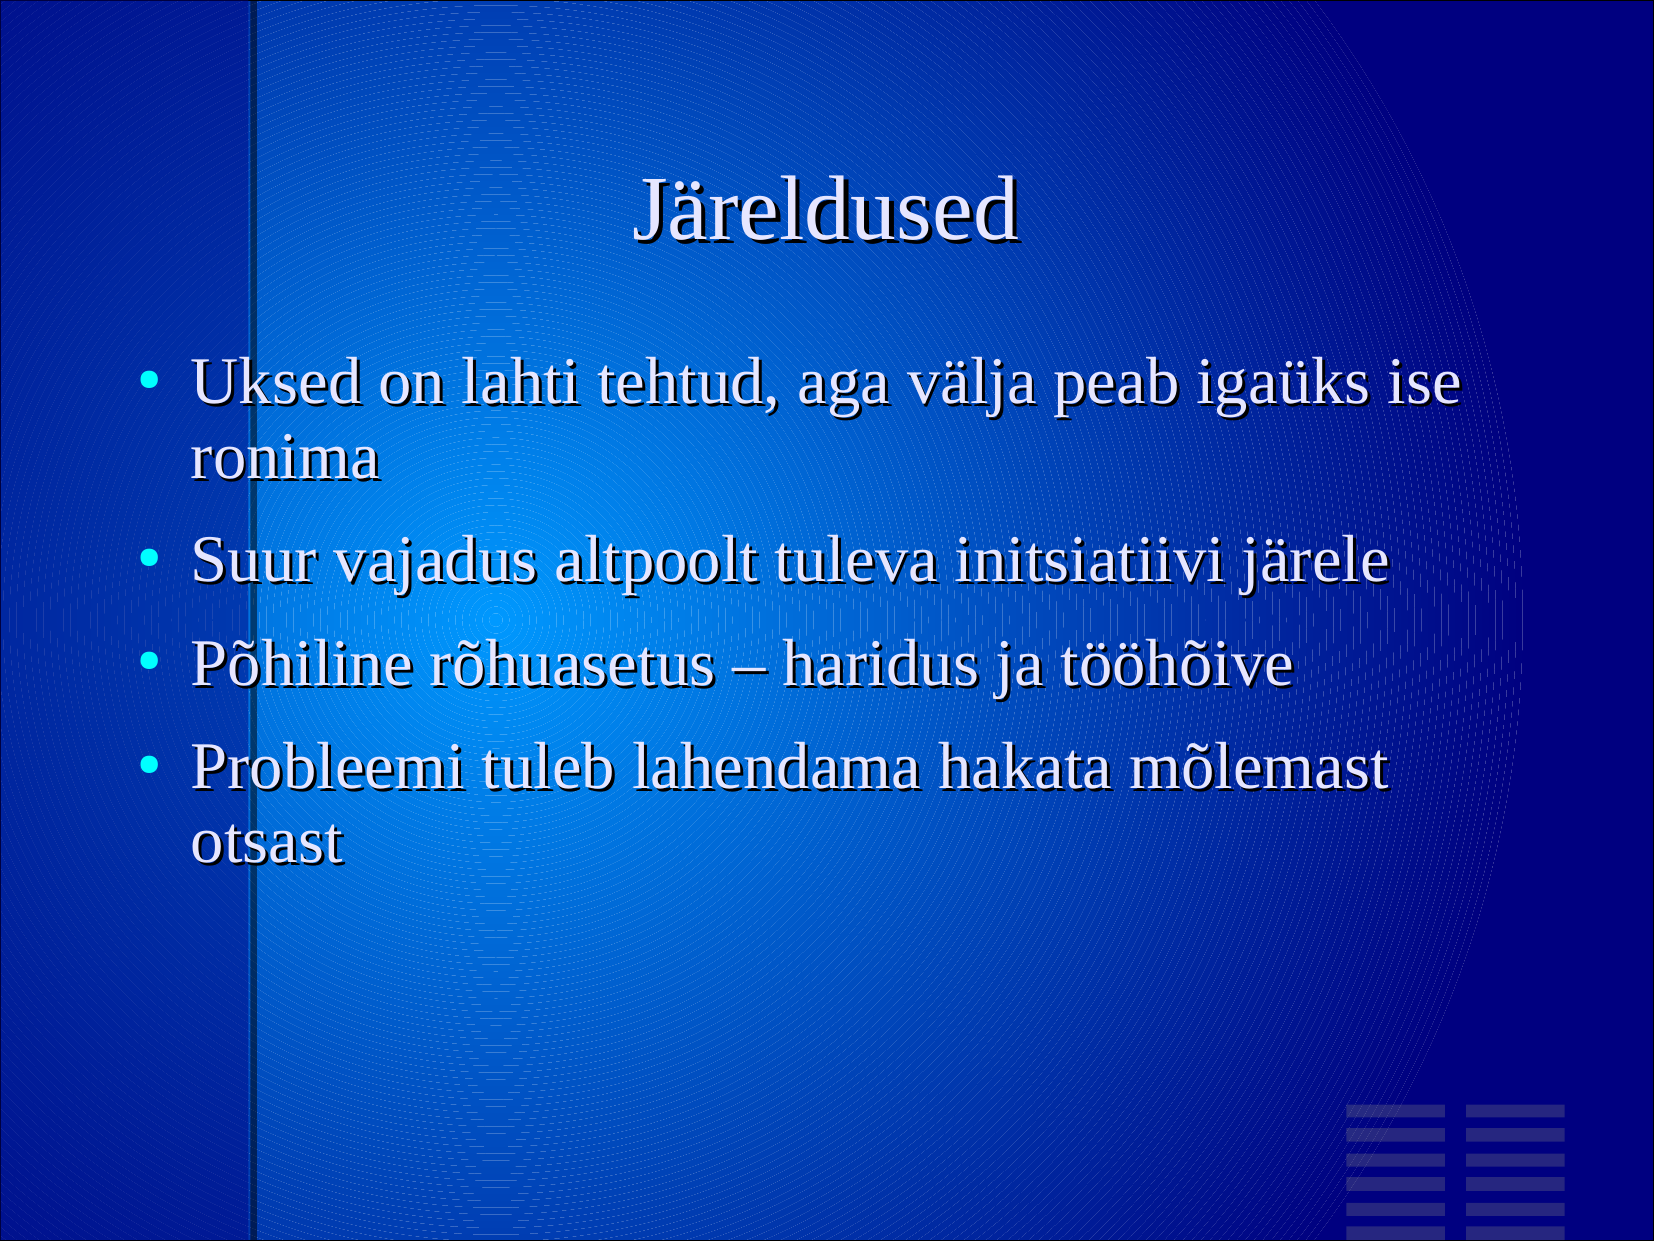

# Järeldused
Uksed on lahti tehtud, aga välja peab igaüks ise ronima
Suur vajadus altpoolt tuleva initsiatiivi järele
Põhiline rõhuasetus – haridus ja tööhõive
Probleemi tuleb lahendama hakata mõlemast otsast